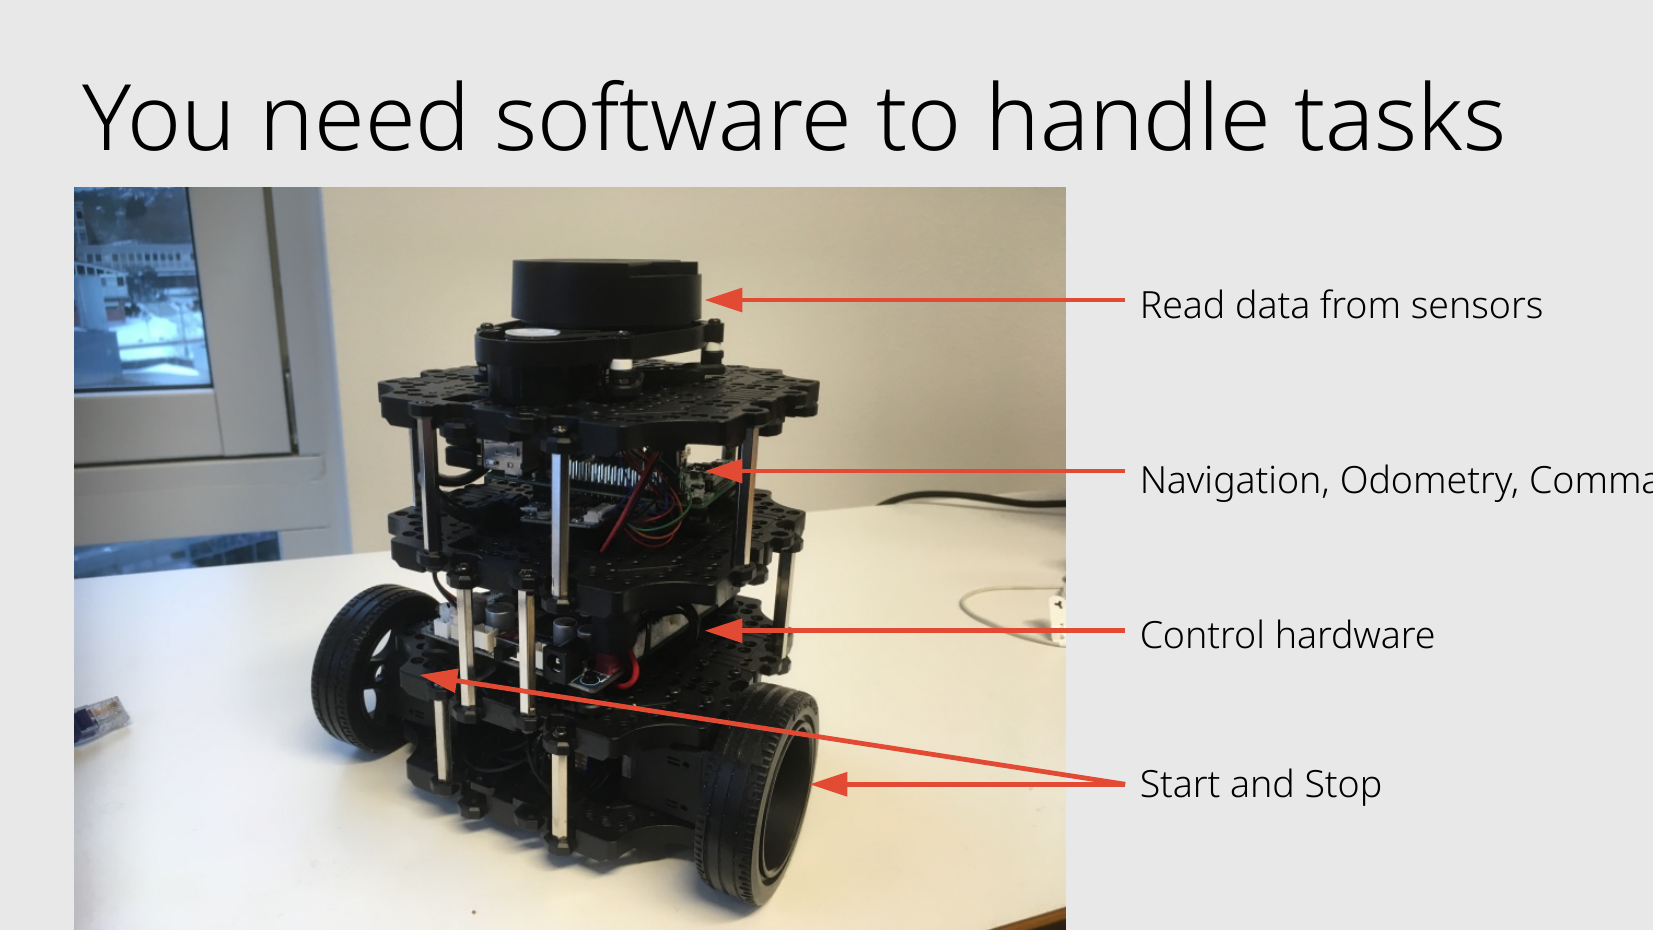

# You need software to handle tasks
Read data from sensors
Navigation, Odometry, Command
Control hardware
Start and Stop